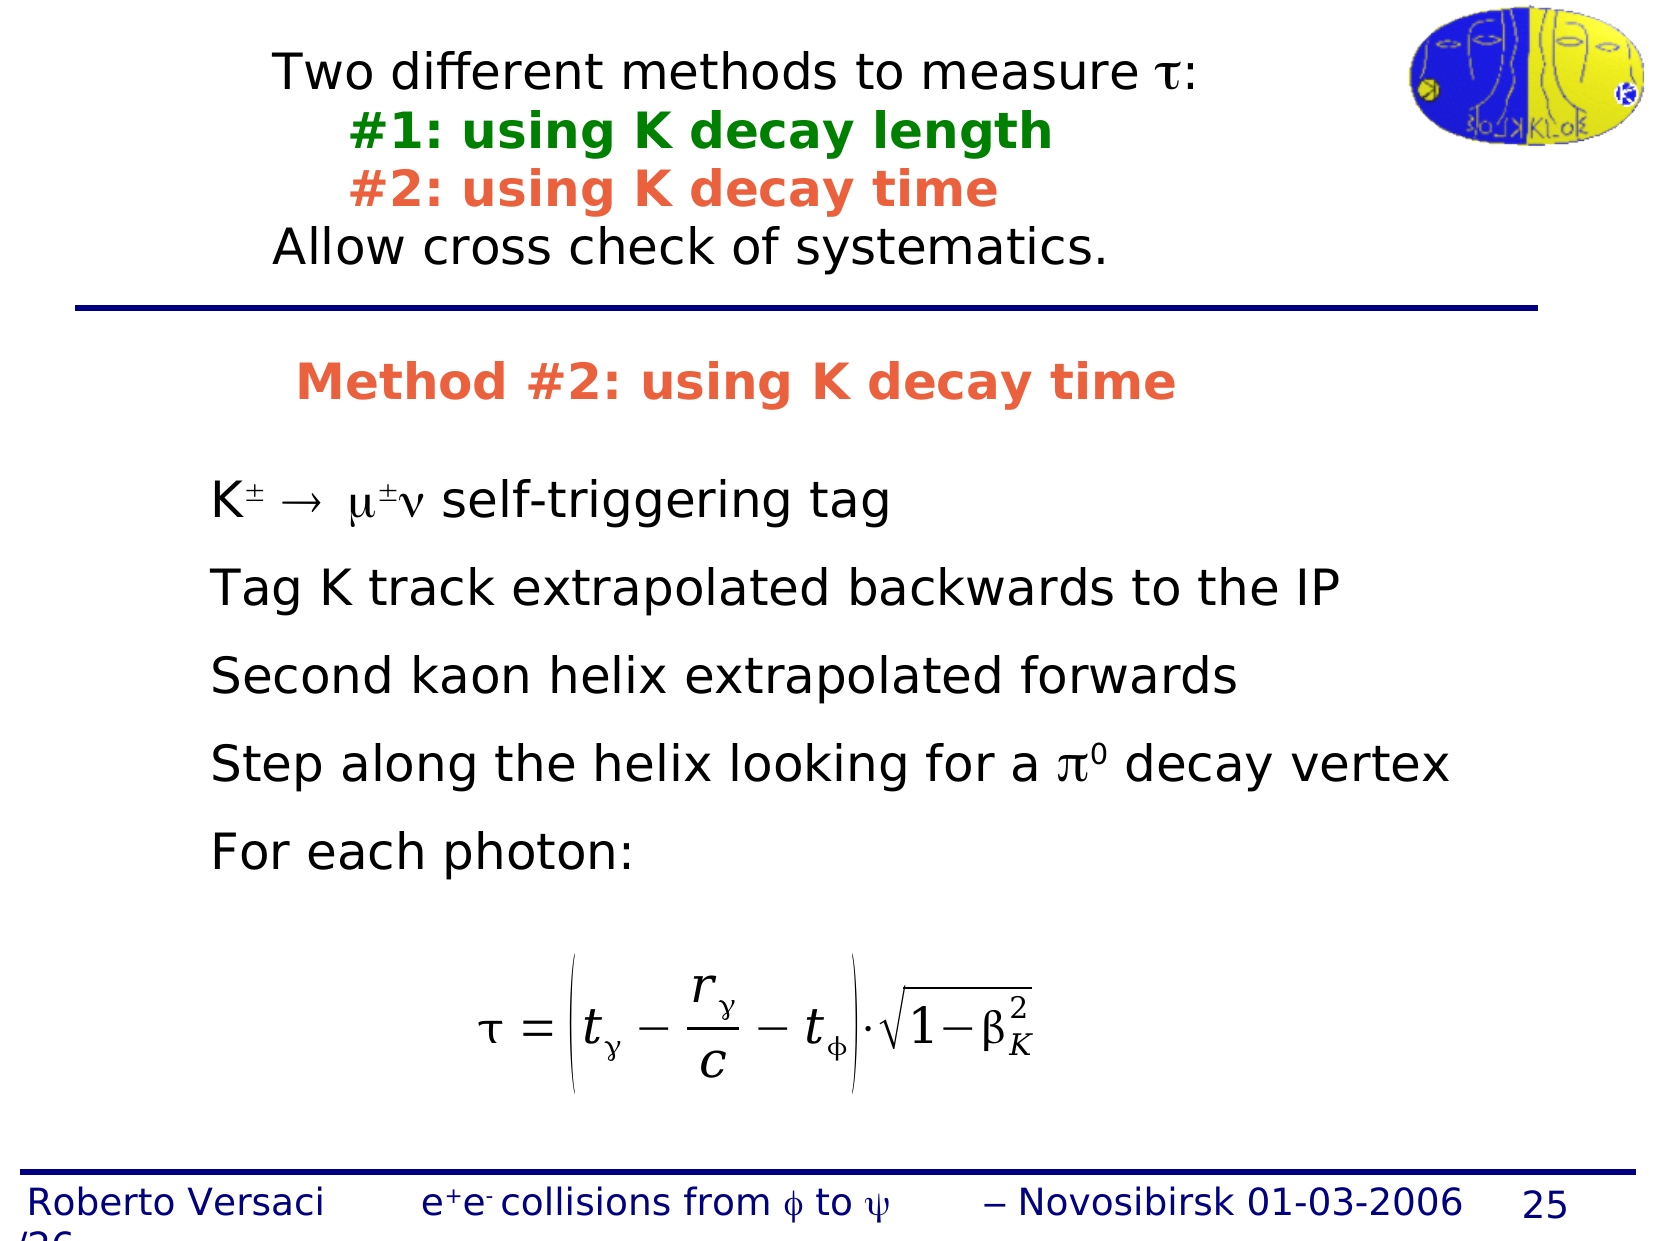

Two different methods to measure :
	#1: using K decay length
	#2: using K decay time
Allow cross check of systematics.
Method #2: using K decay time
 K ® mn self-triggering tag
 Tag K track extrapolated backwards to the IP
 Second kaon helix extrapolated forwards
 Step along the helix looking for a p0 decay vertex
 For each photon:
25